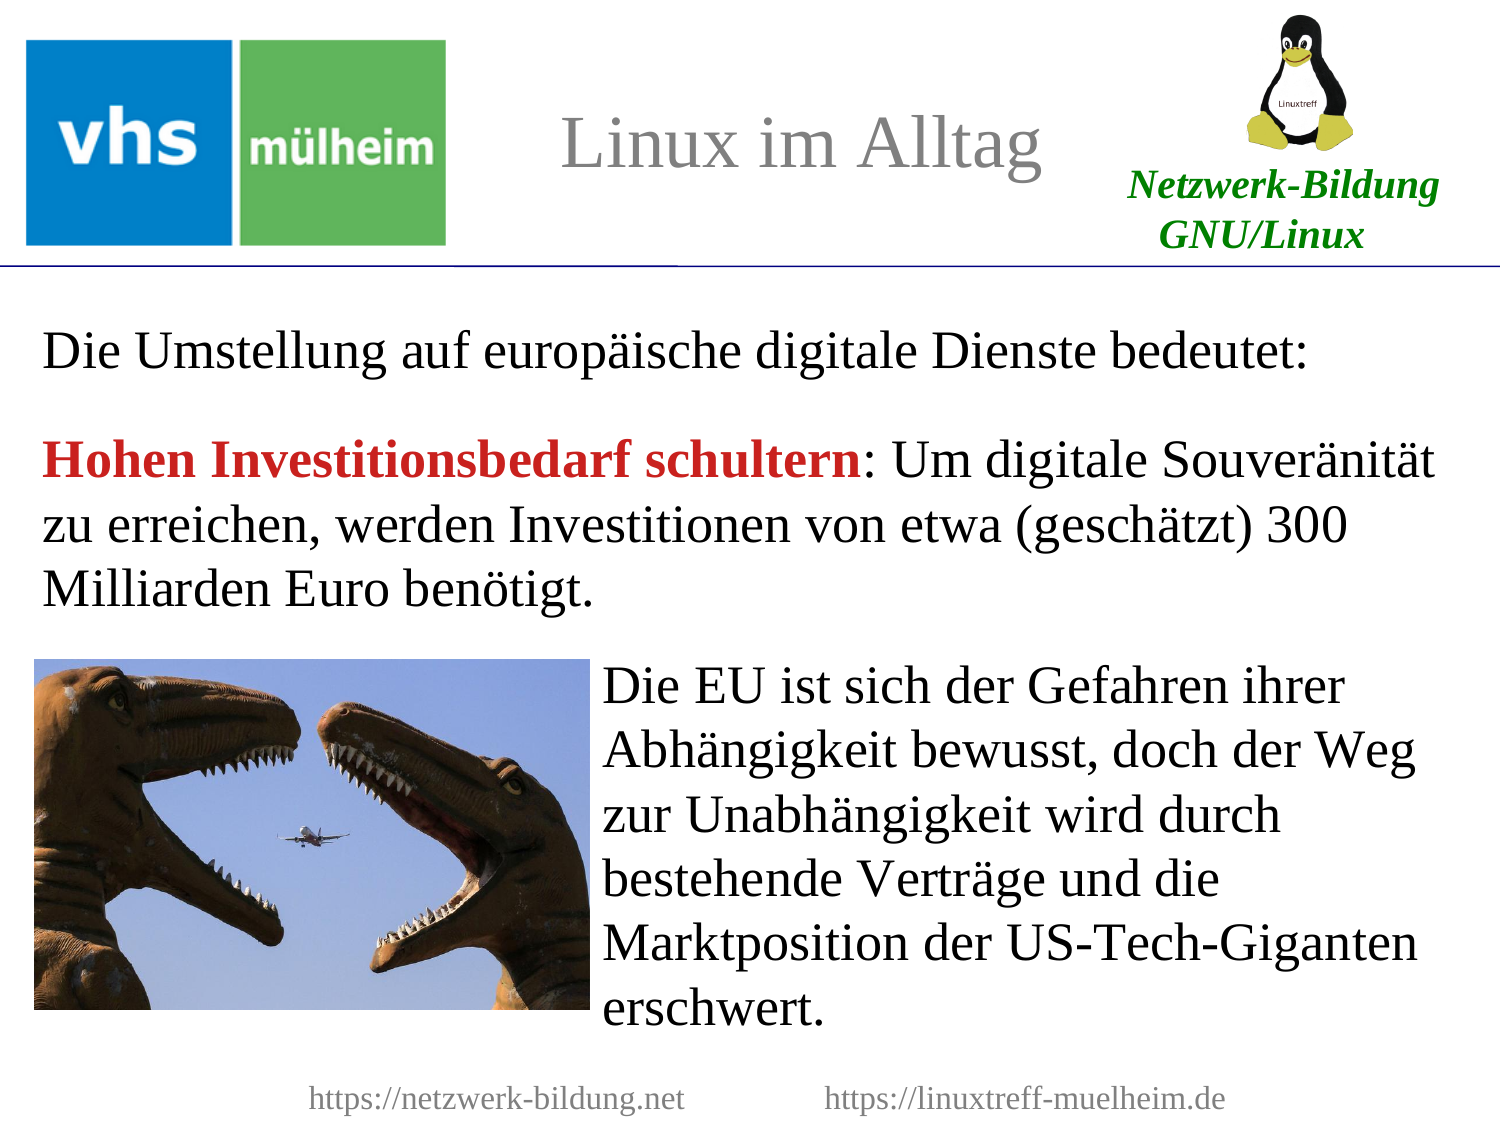

Linux im Alltag
Netzwerk-Bildung
 GNU/Linux
Die Umstellung auf europäische digitale Dienste bedeutet:
Hohen Investitionsbedarf schultern: Um digitale Souveränität zu erreichen, werden Investitionen von etwa (geschätzt) 300 Milliarden Euro benötigt.
Die EU ist sich der Gefahren ihrer Abhängigkeit bewusst, doch der Weg zur Unabhängigkeit wird durch bestehende Verträge und die Marktposition der US-Tech-Giganten erschwert.
https://netzwerk-bildung.net		https://linuxtreff-muelheim.de